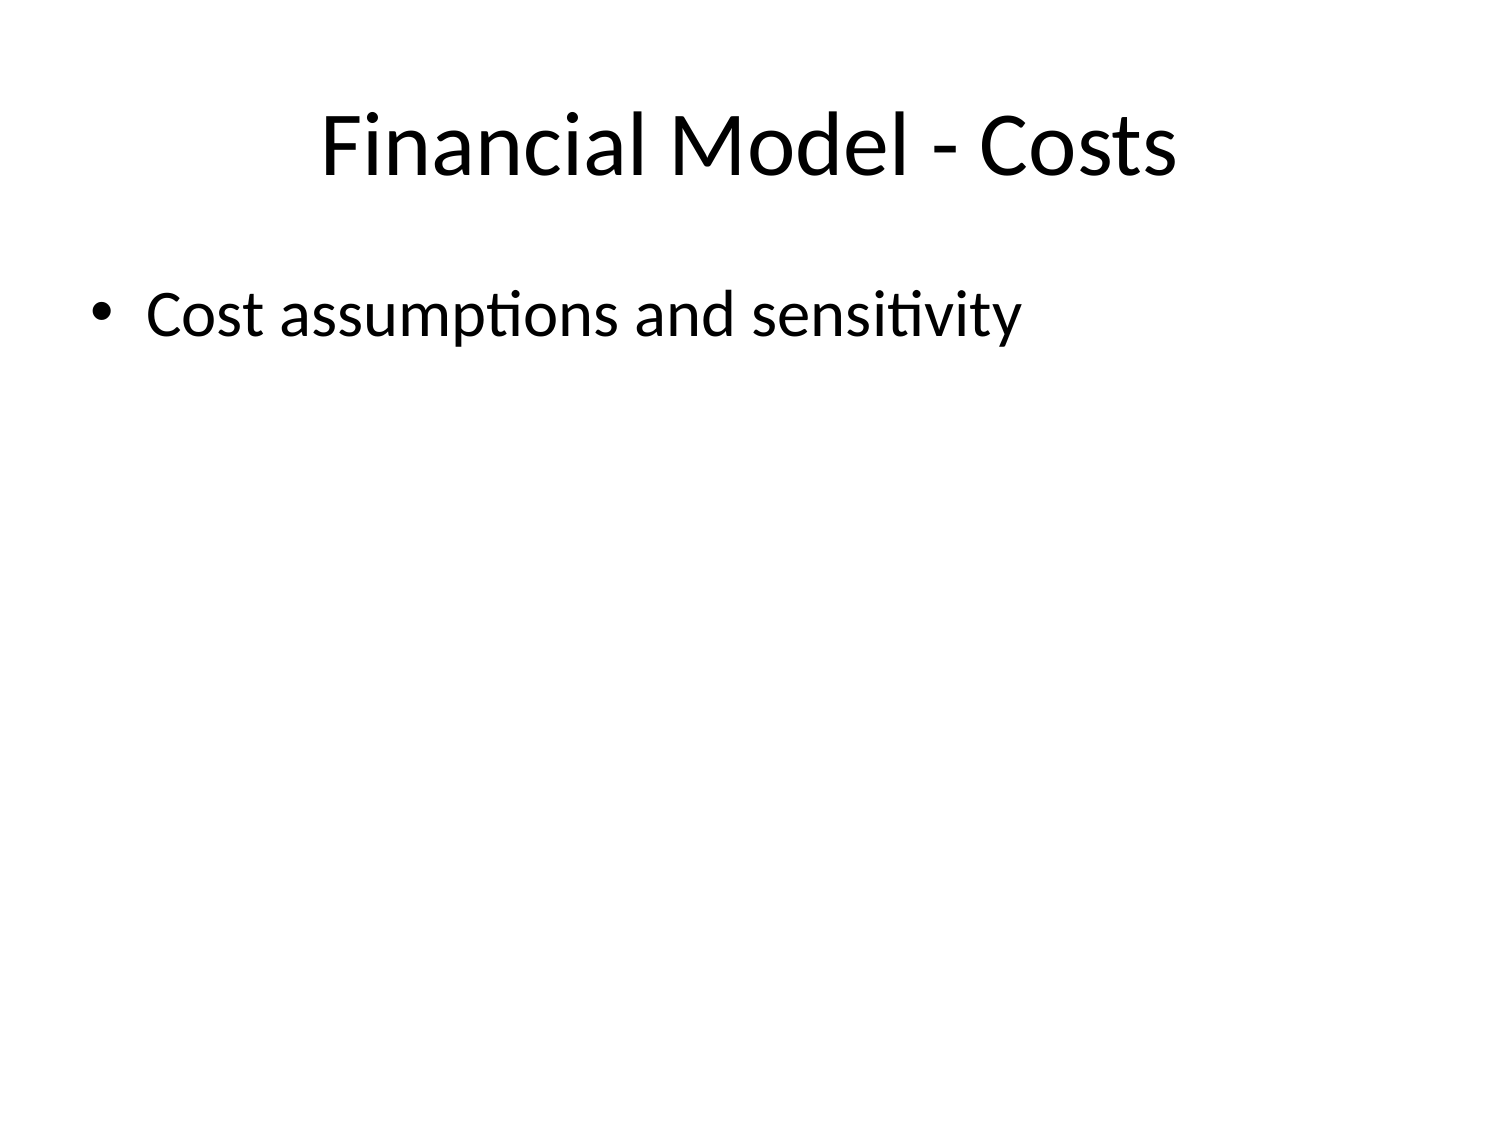

# Financial Model - Costs
Cost assumptions and sensitivity